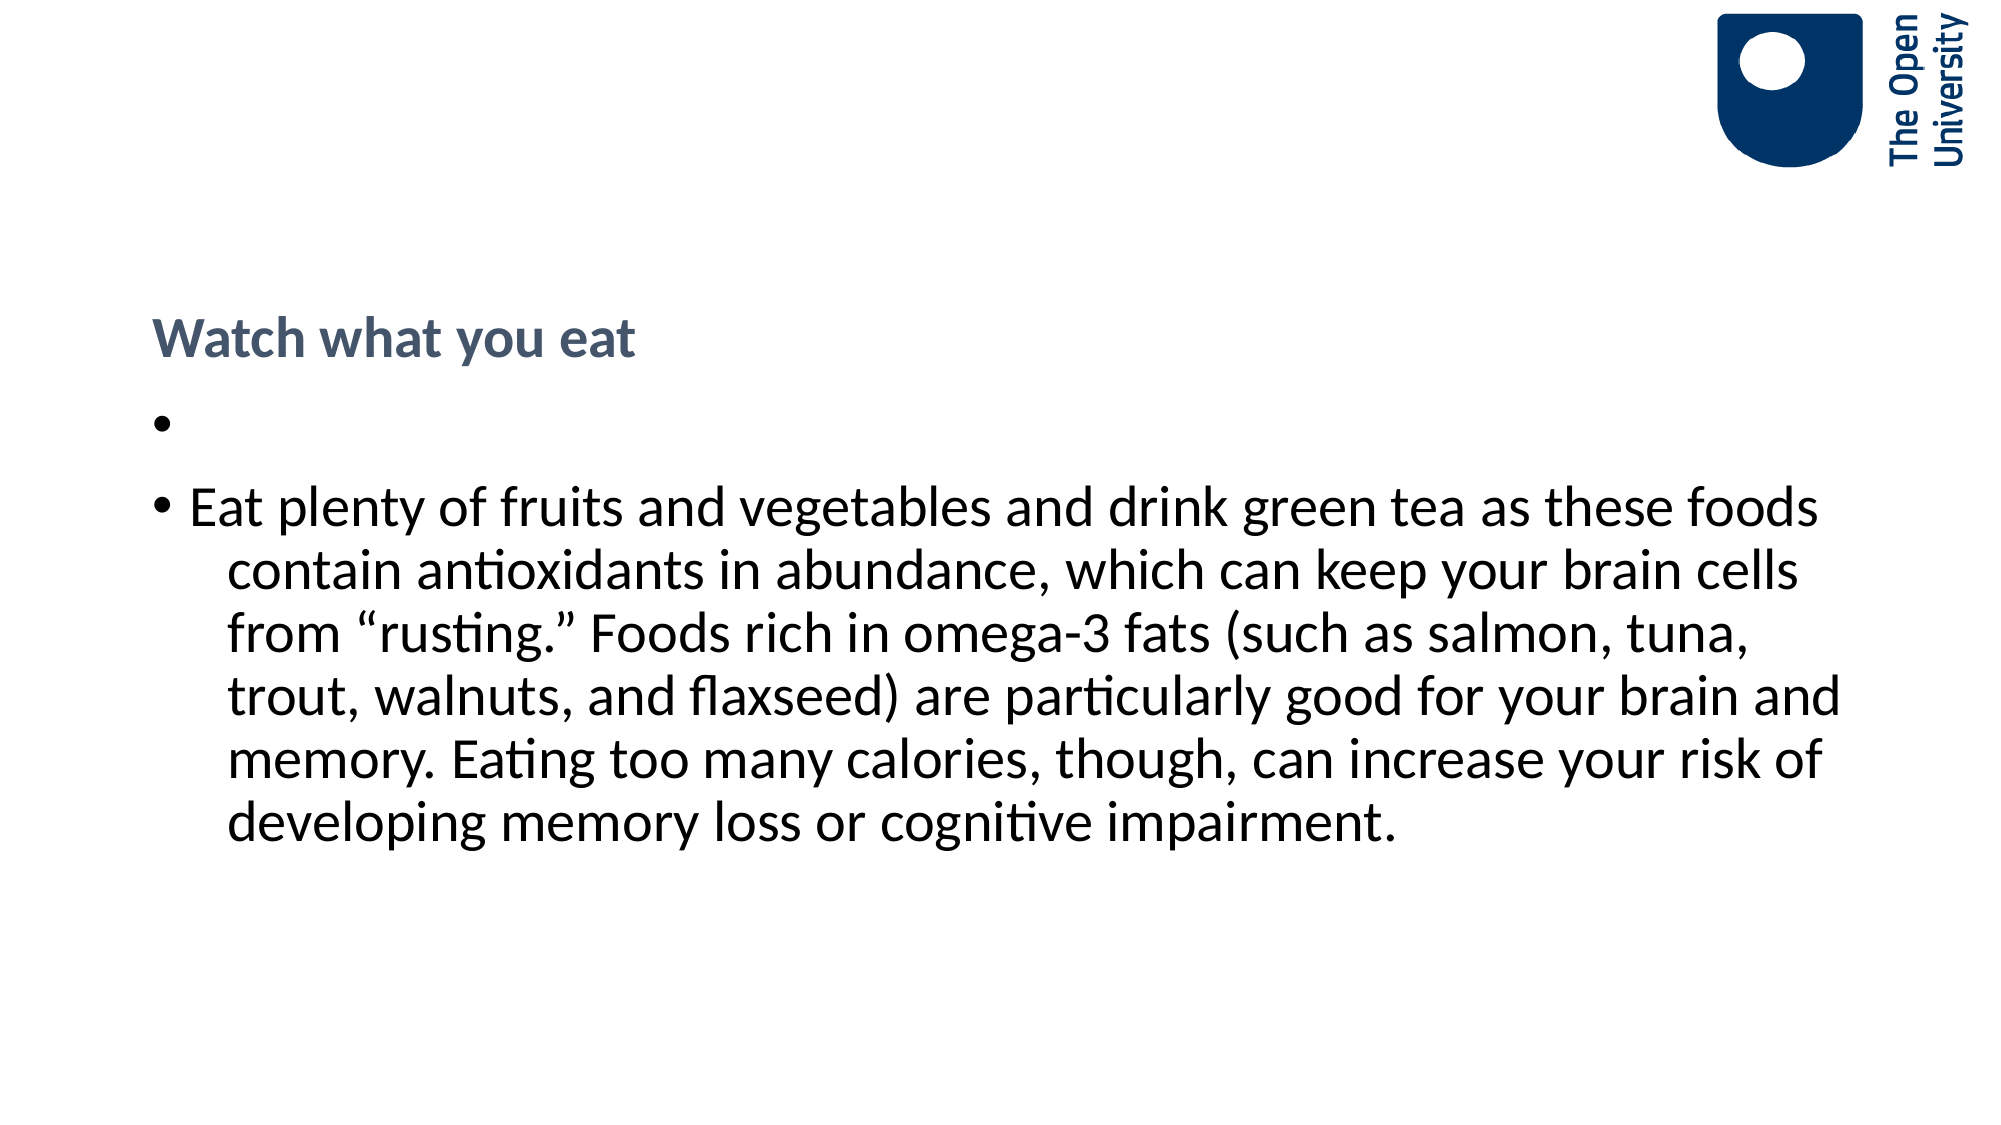

# Watch what you eat
Eat plenty of fruits and vegetables and drink green tea as these foods contain antioxidants in abundance, which can keep your brain cells from “rusting.” Foods rich in omega-3 fats (such as salmon, tuna, trout, walnuts, and flaxseed) are particularly good for your brain and memory. Eating too many calories, though, can increase your risk of developing memory loss or cognitive impairment.